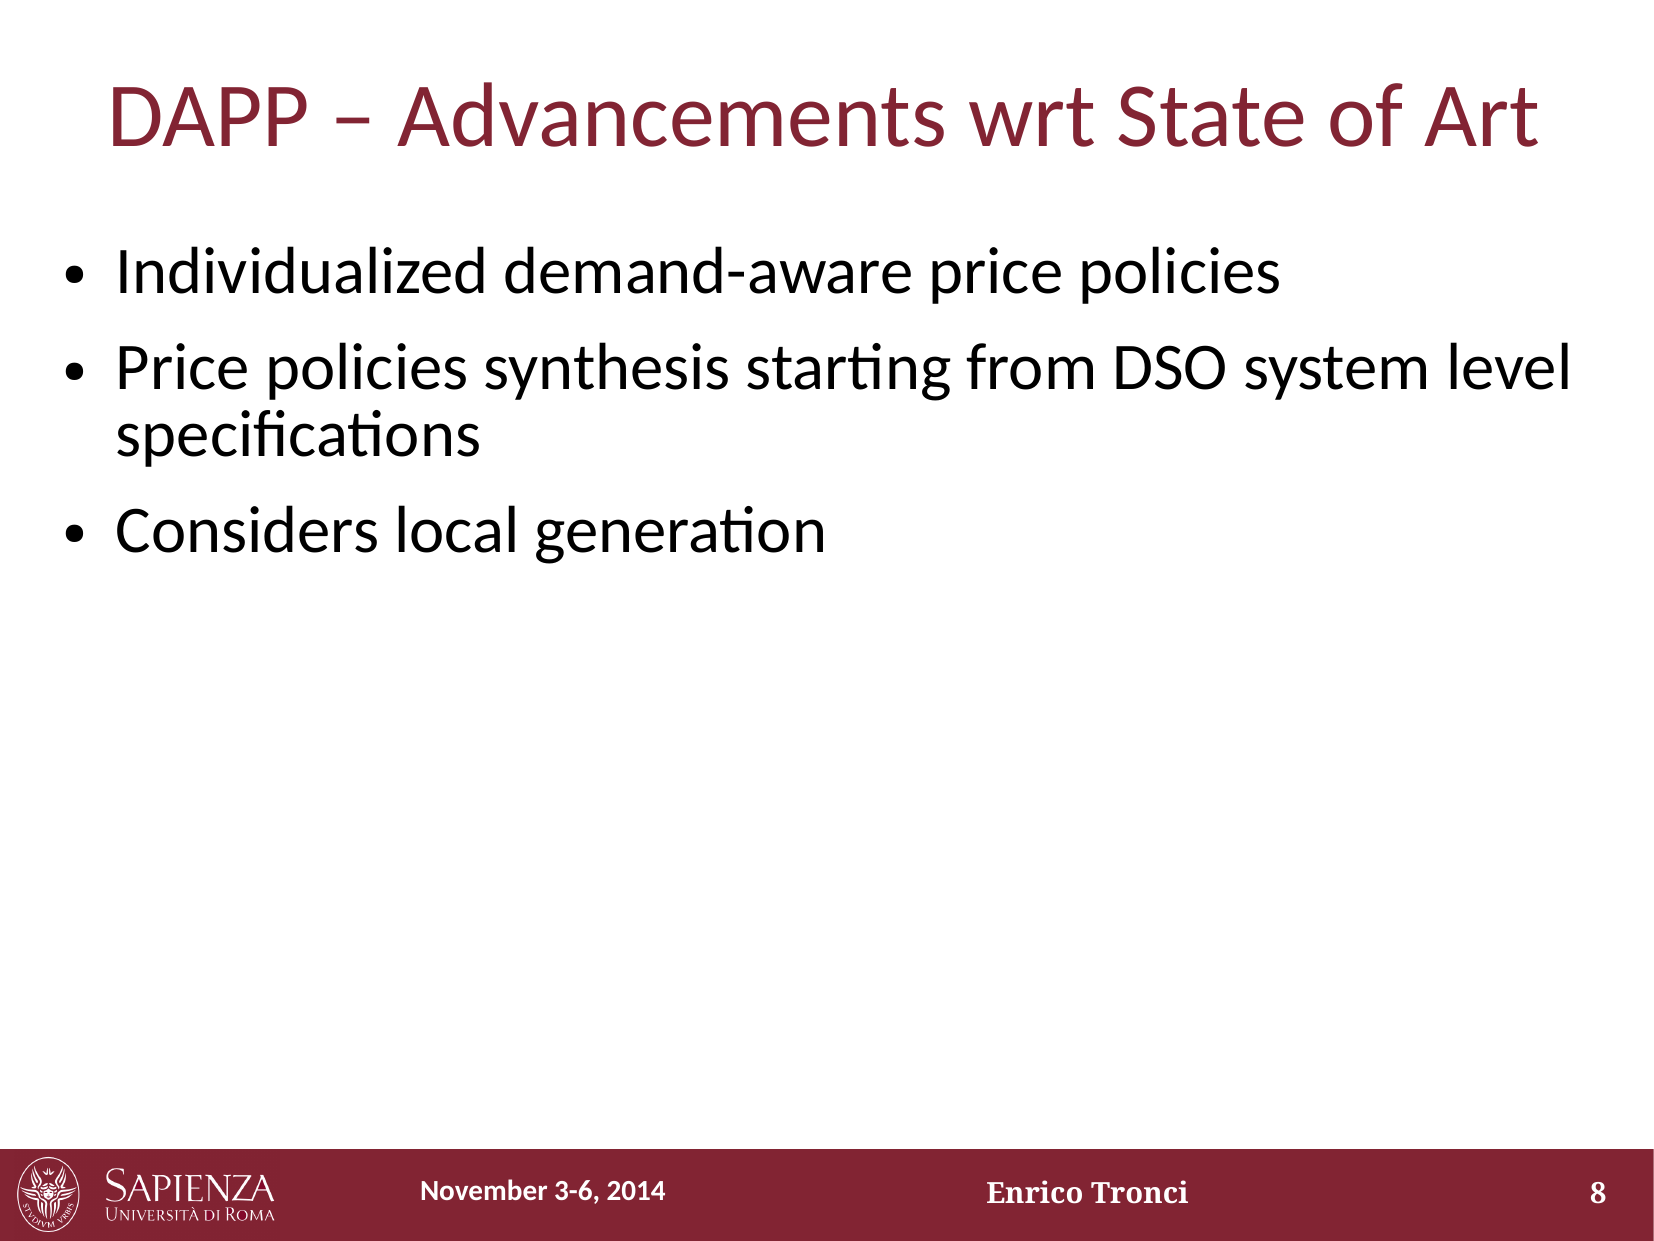

# DAPP – Advancements wrt State of Art
Individualized demand-aware price policies
Price policies synthesis starting from DSO system level specifications
Considers local generation
November 3-6, 2014
Enrico Tronci
8